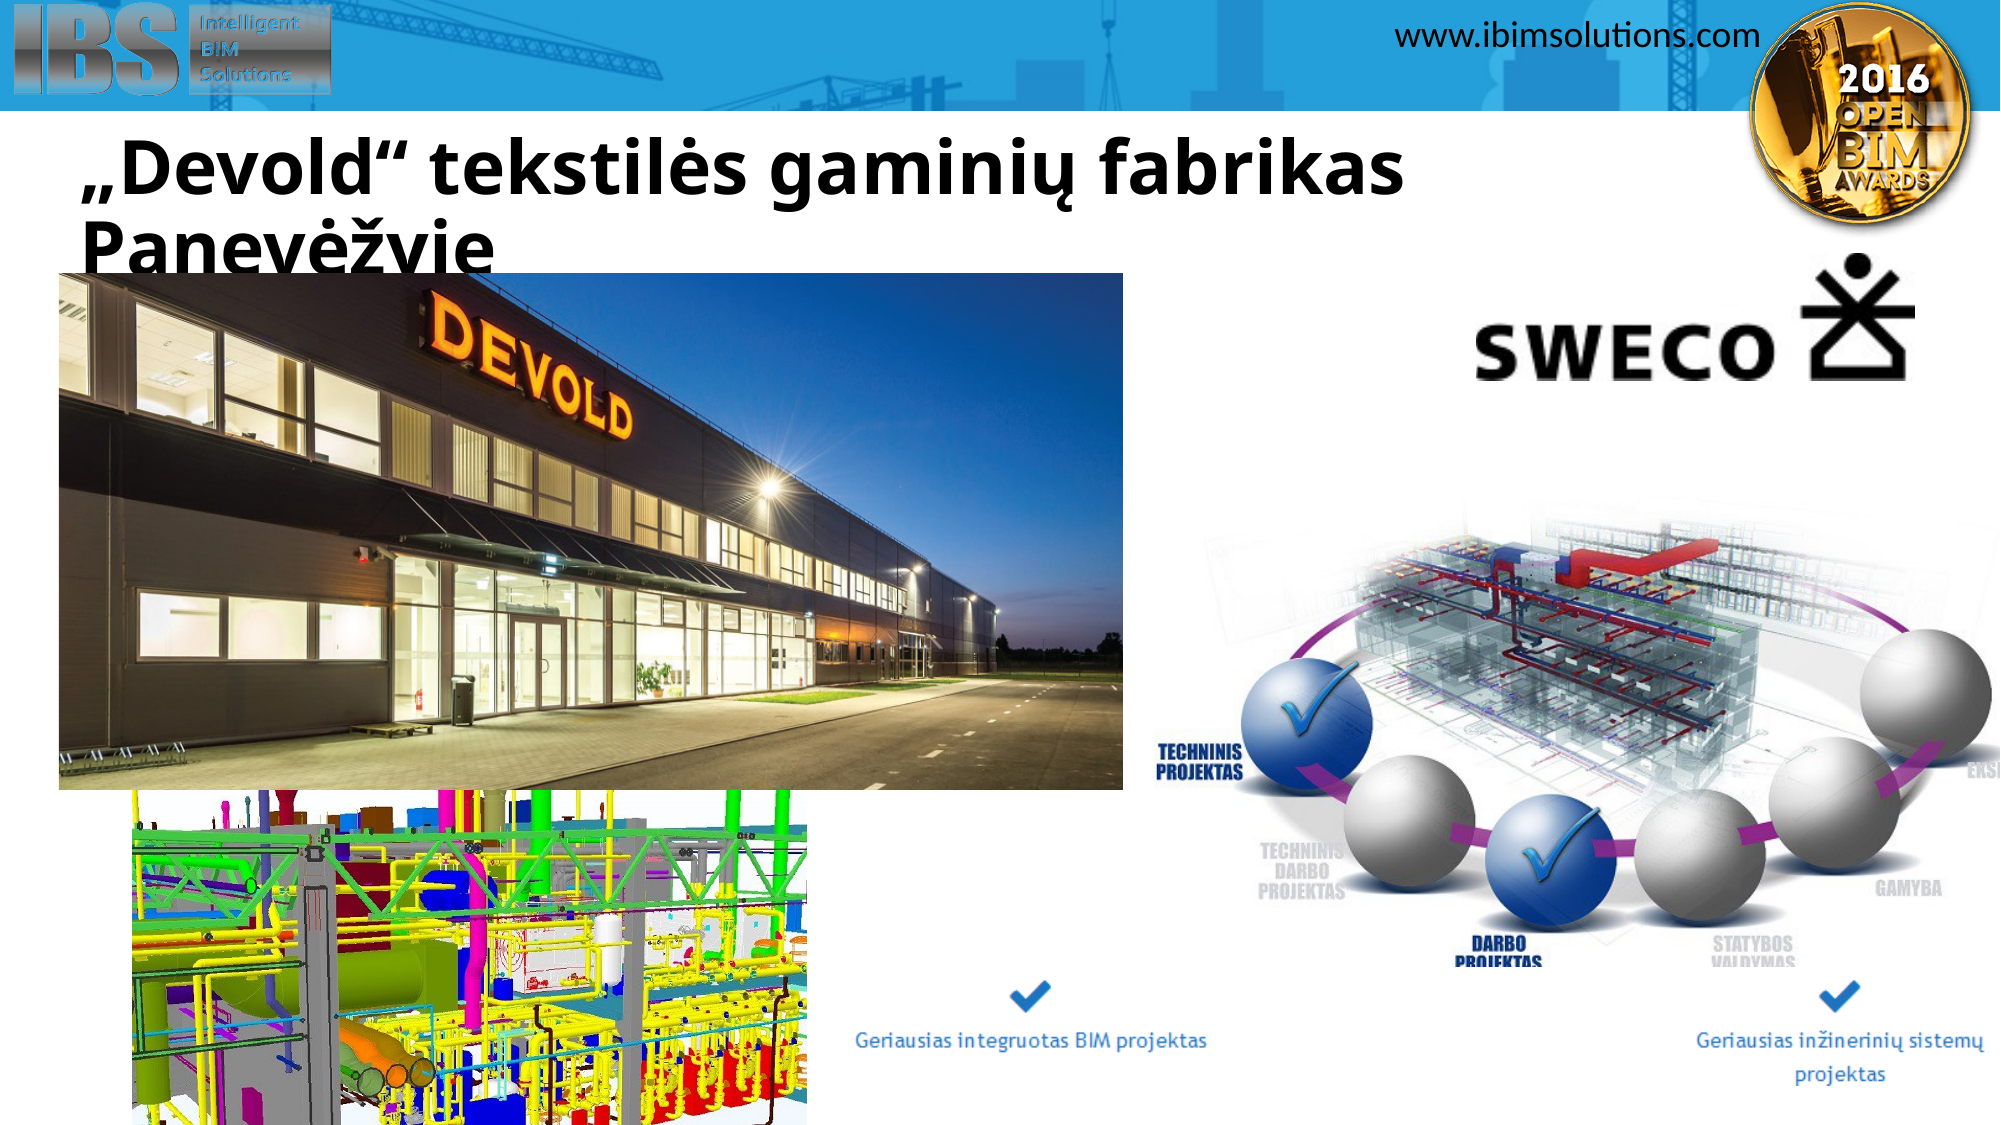

www.ibimsolutions.com
# „Devold“ tekstilės gaminių fabrikas Panevėžyje